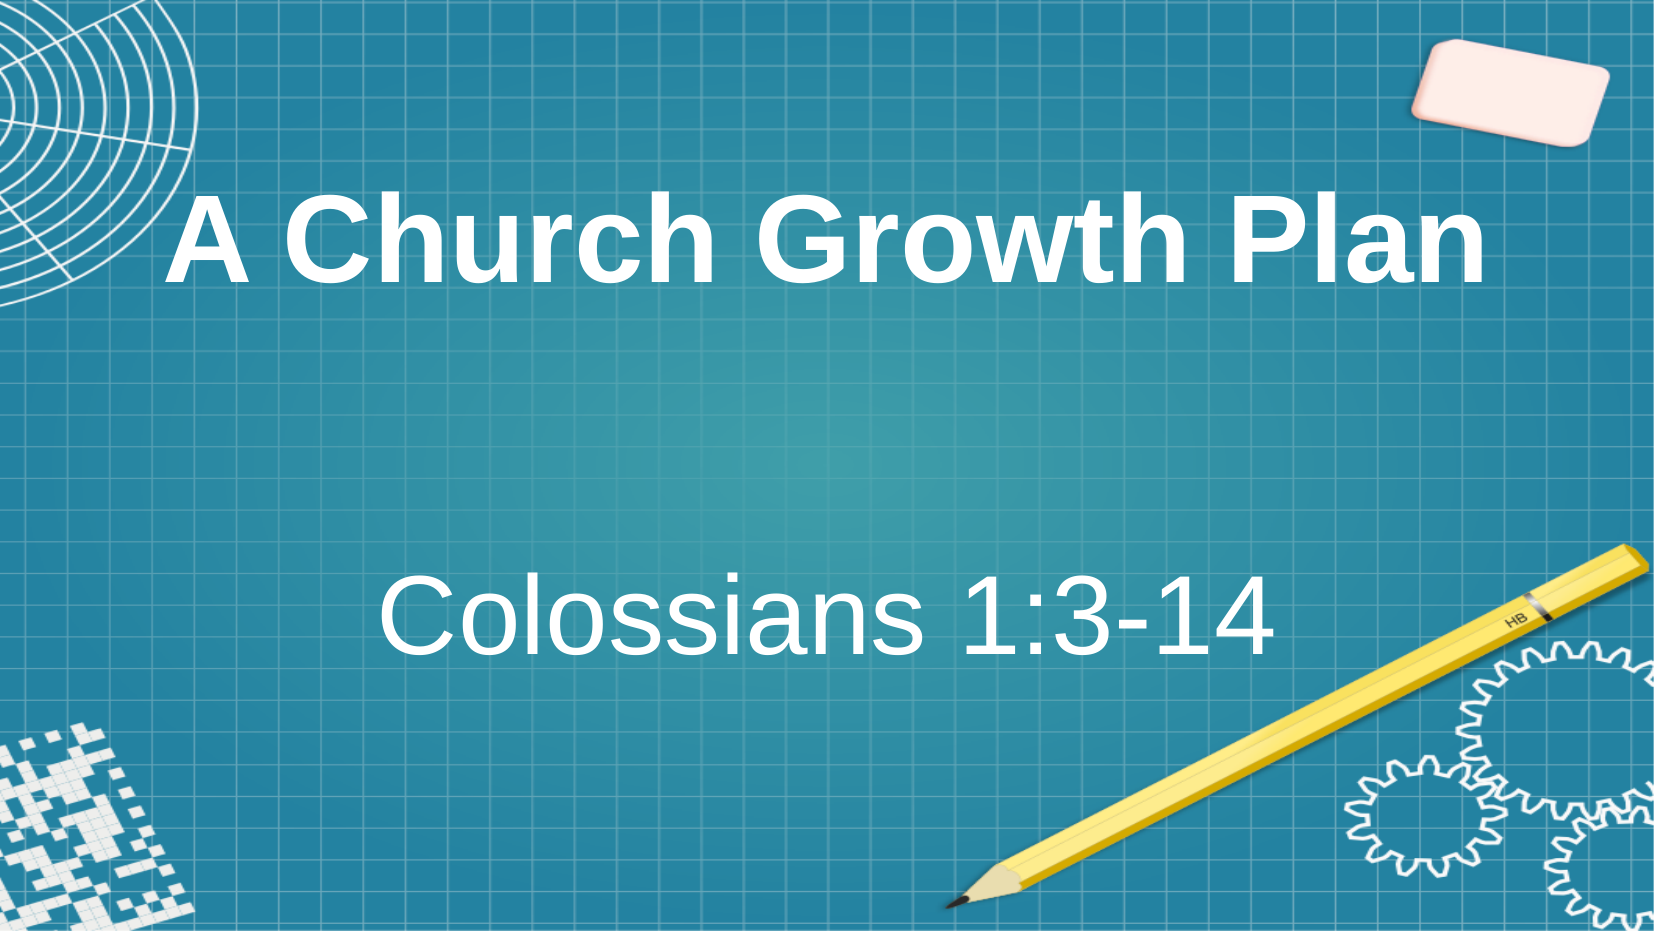

# A Church Growth Plan
Colossians 1:3-14